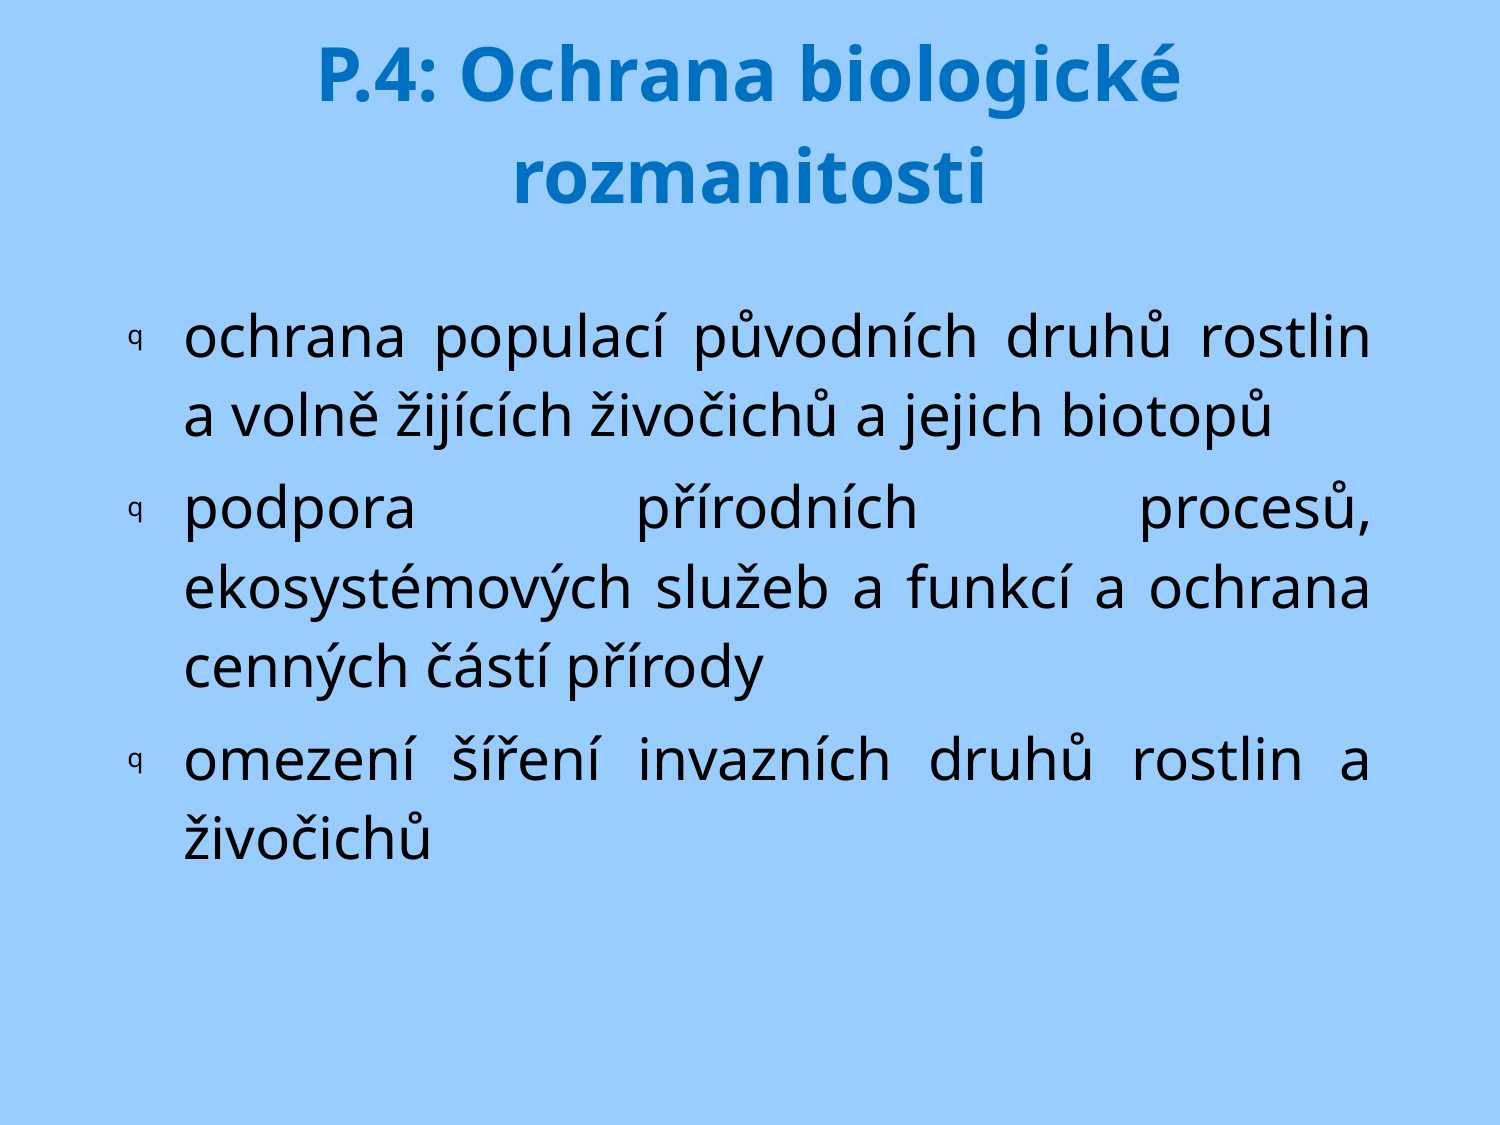

# P.4: Ochrana biologické rozmanitosti
ochrana populací původních druhů rostlin a volně žijících živočichů a jejich biotopů
podpora přírodních procesů, ekosystémových služeb a funkcí a ochrana cenných částí přírody
omezení šíření invazních druhů rostlin a živočichů